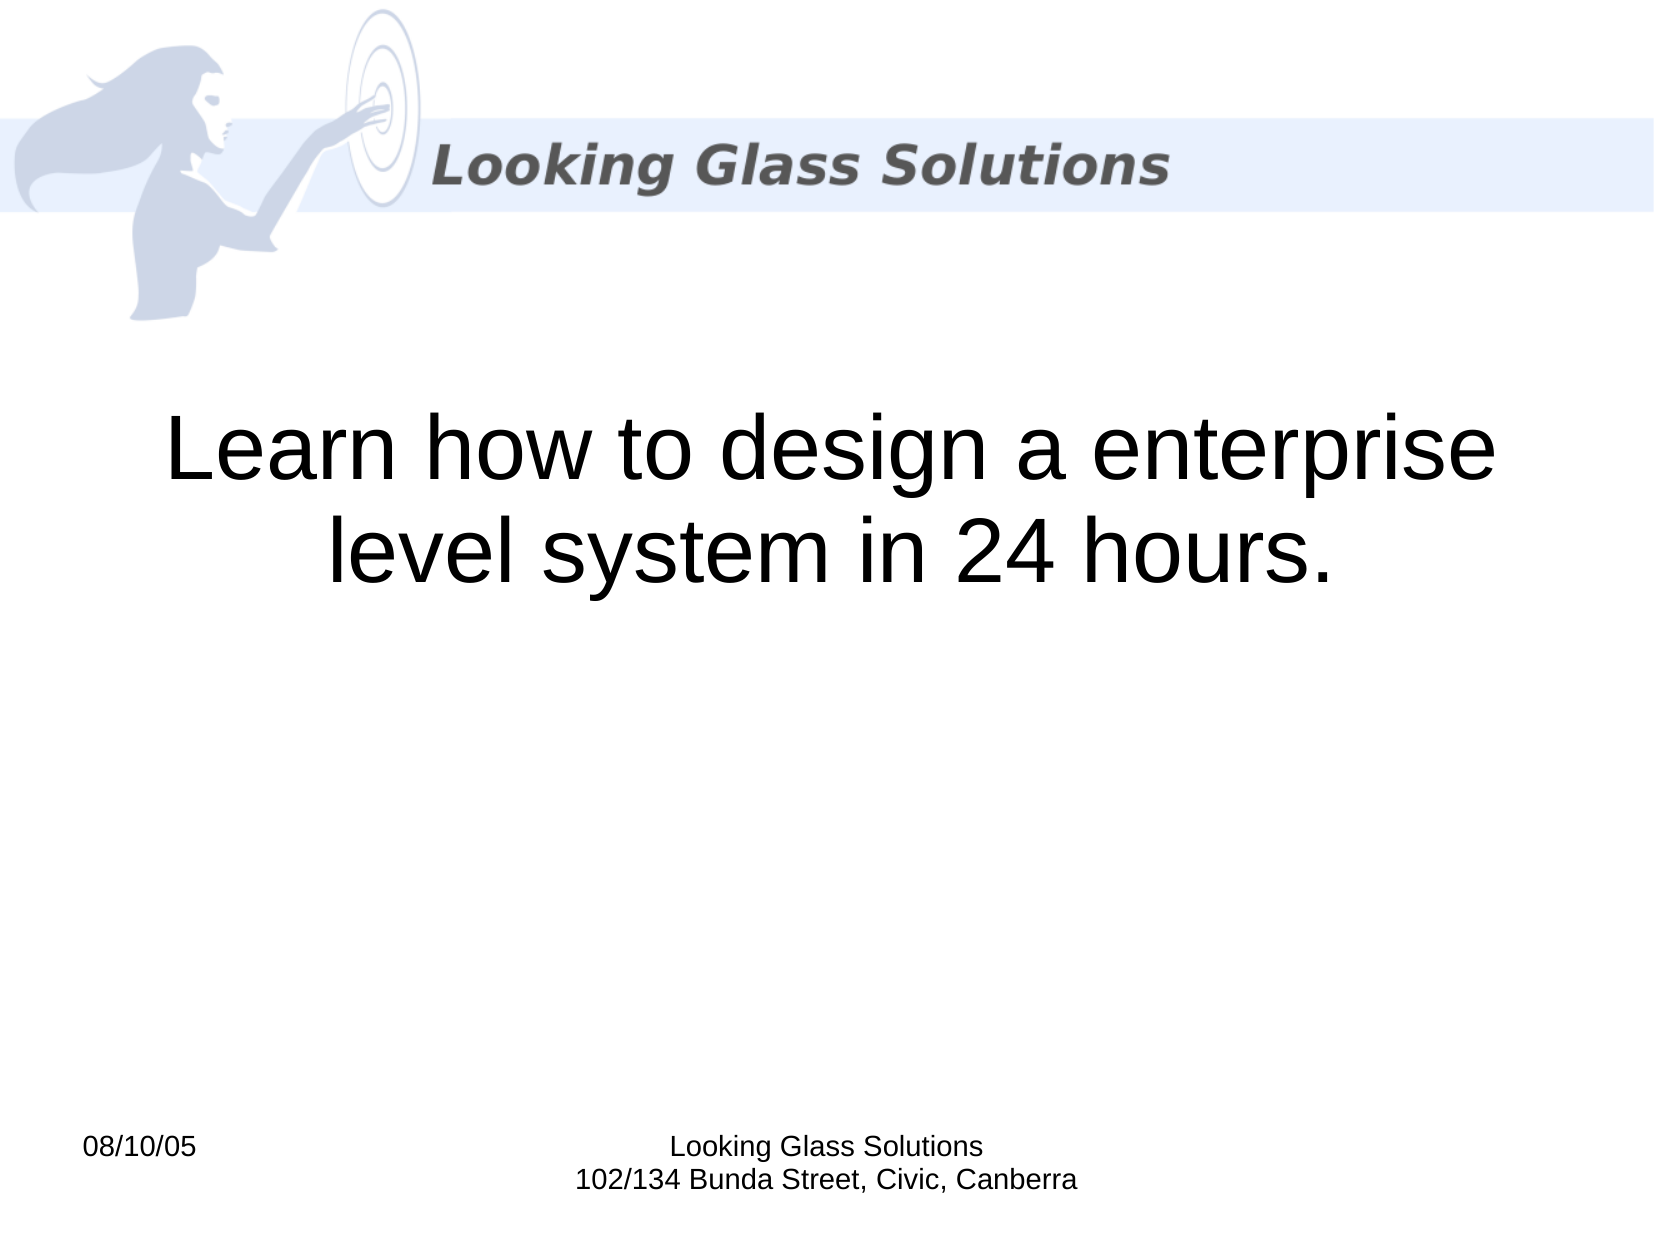

# Learn how to design a enterprise level system in 24 hours.